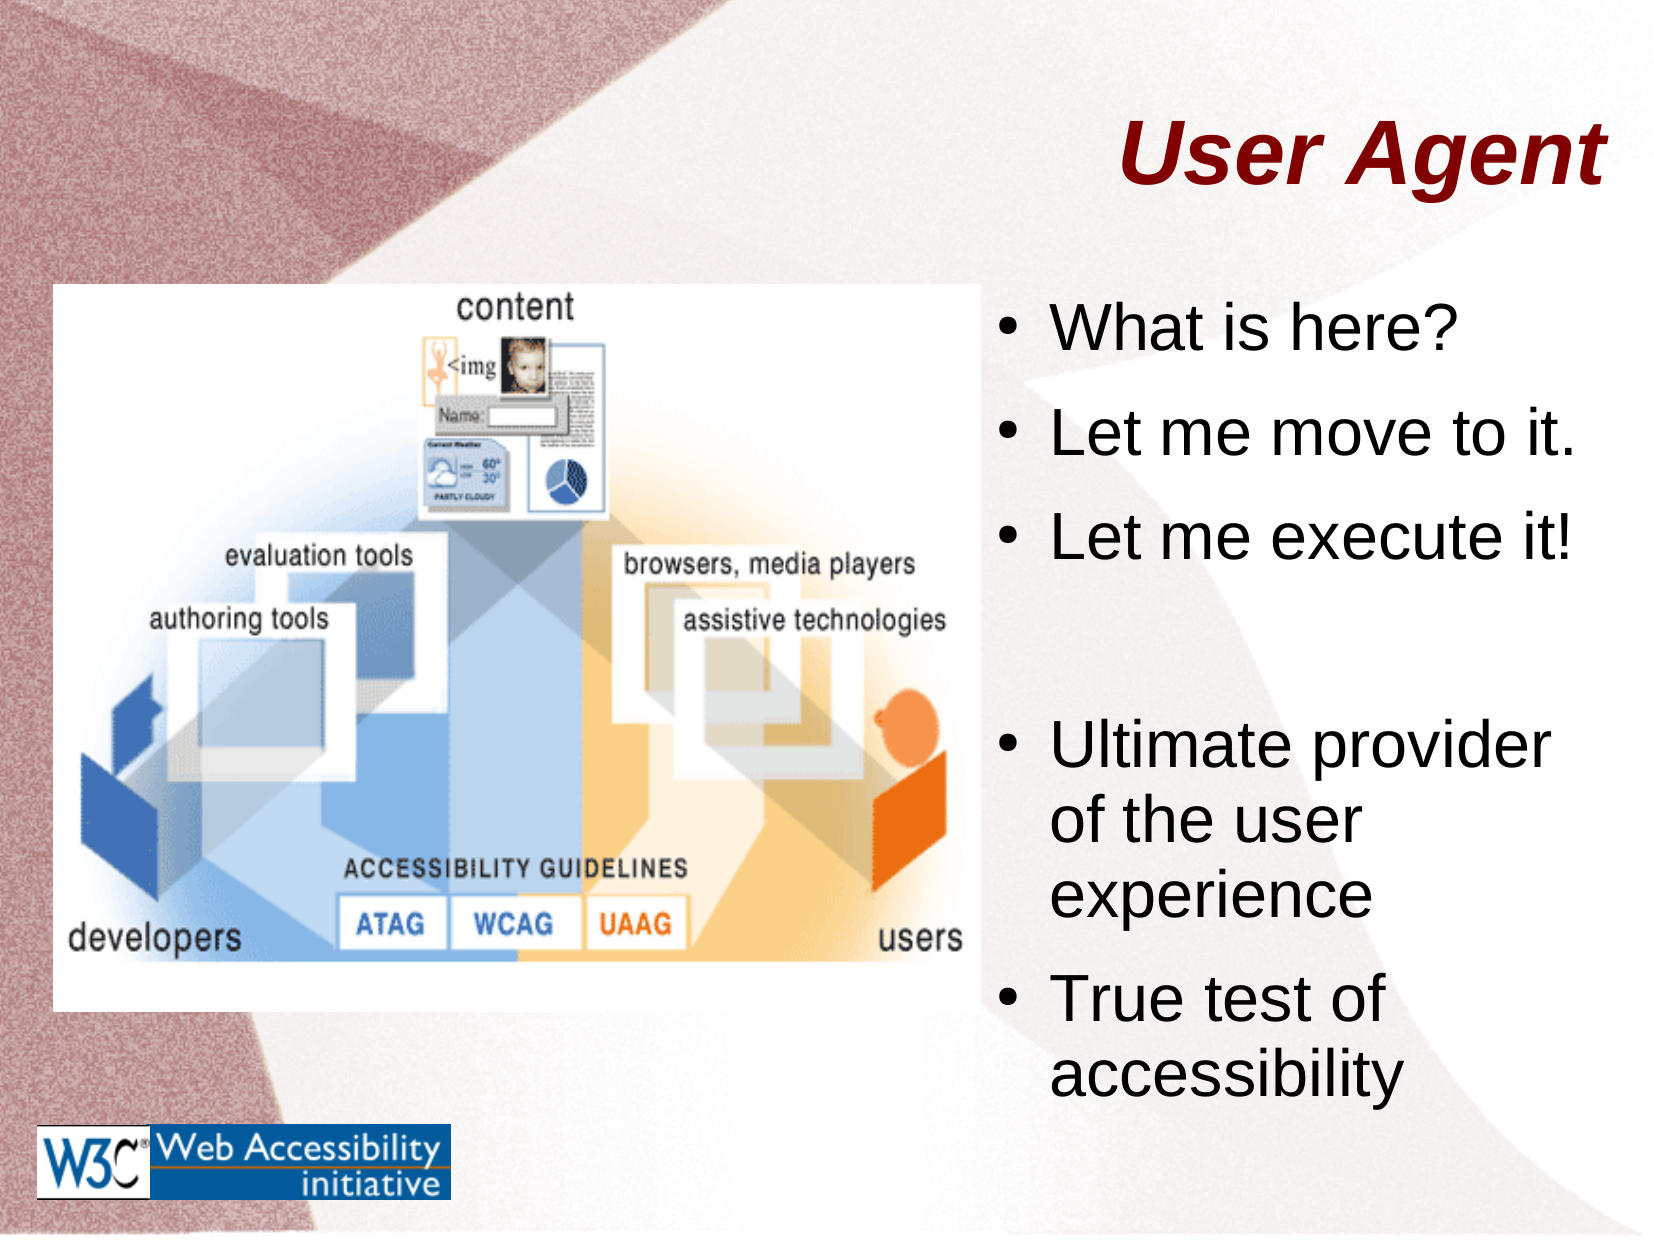

# User Agent
What is here?
Let me move to it.
Let me execute it!
Ultimate provider of the user
experience
True test of
accessibility